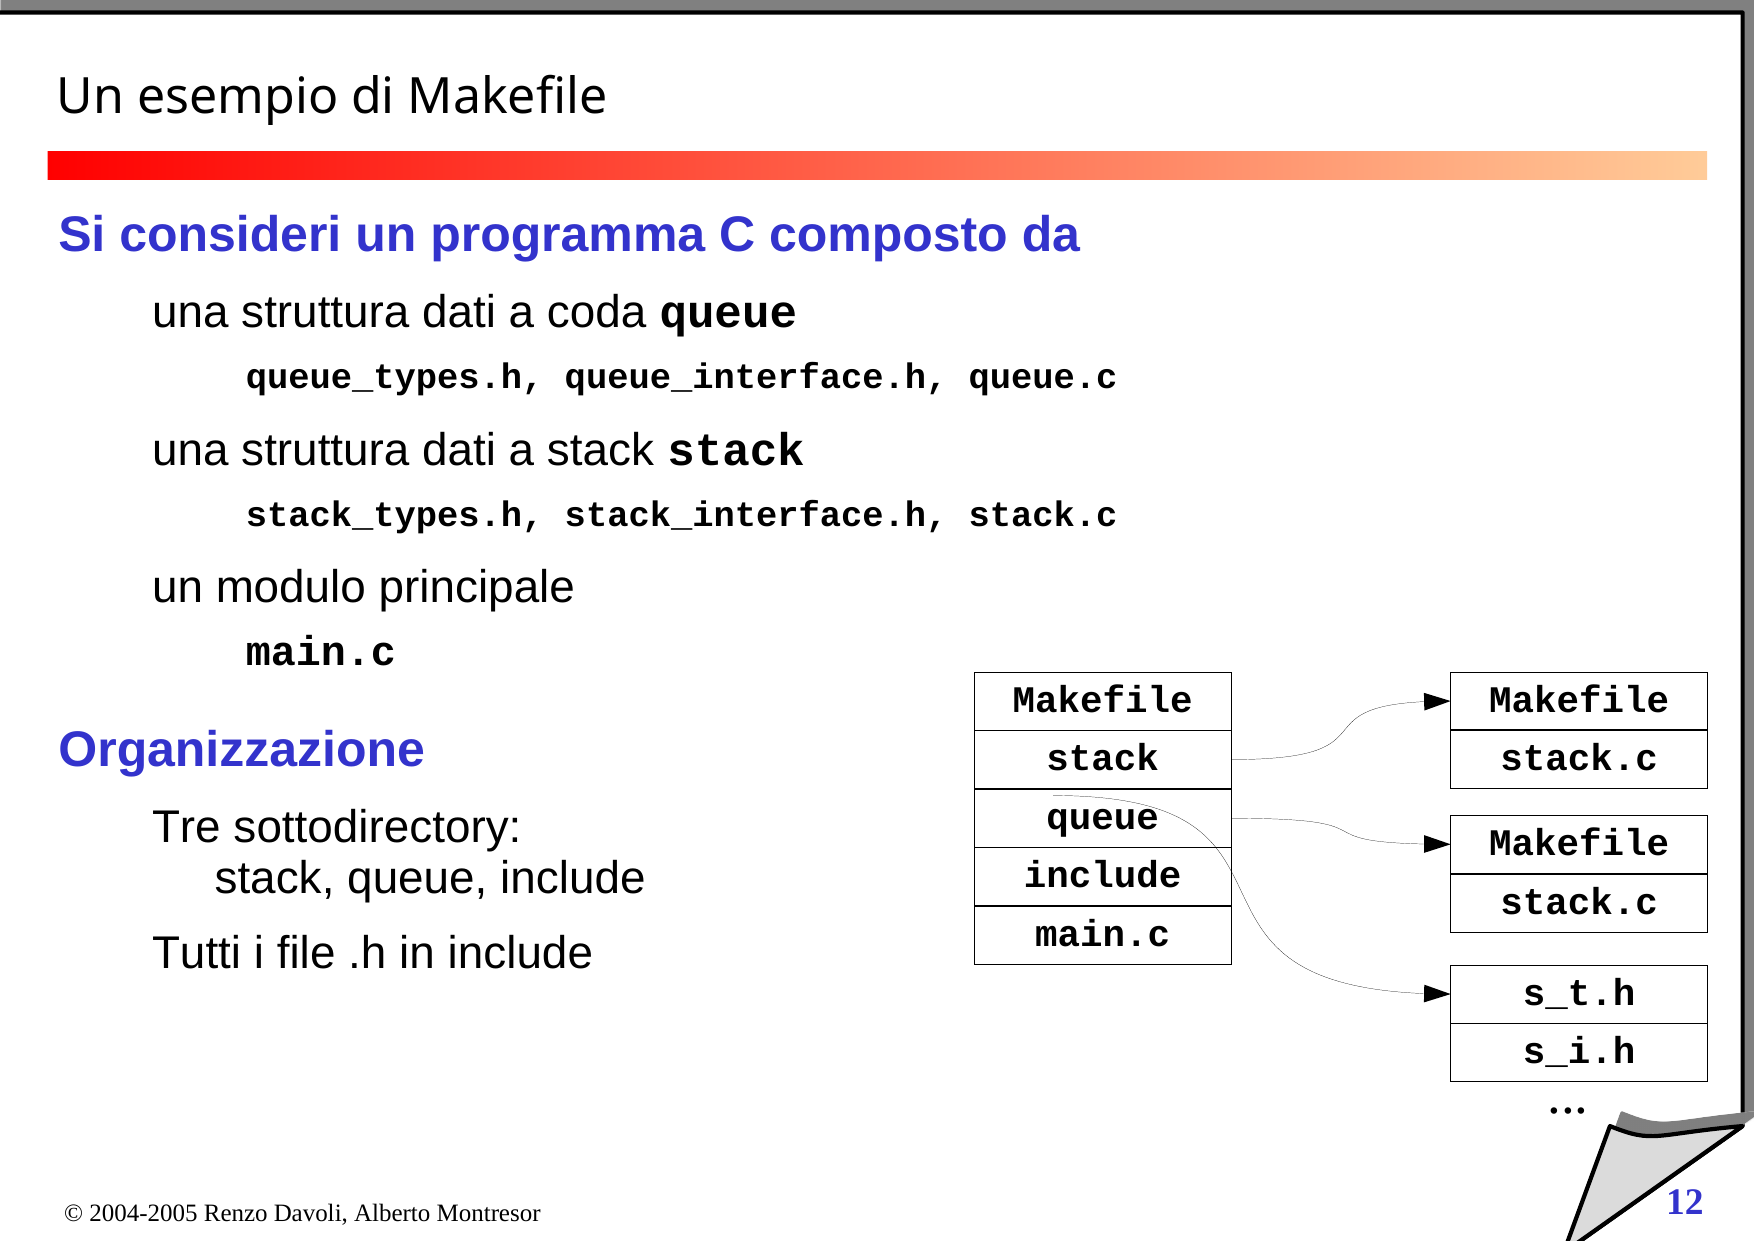

# Un esempio di Makefile
Si consideri un programma C composto da
una struttura dati a coda queue
queue_types.h, queue_interface.h, queue.c
una struttura dati a stack stack
stack_types.h, stack_interface.h, stack.c
un modulo principale
main.c
Organizzazione
Tre sottodirectory:
stack, queue, include
Tutti i file .h in include
Makefile
Makefile
stack
stack.c
queue
Makefile
include
stack.c
main.c
s_t.h
s_i.h
...